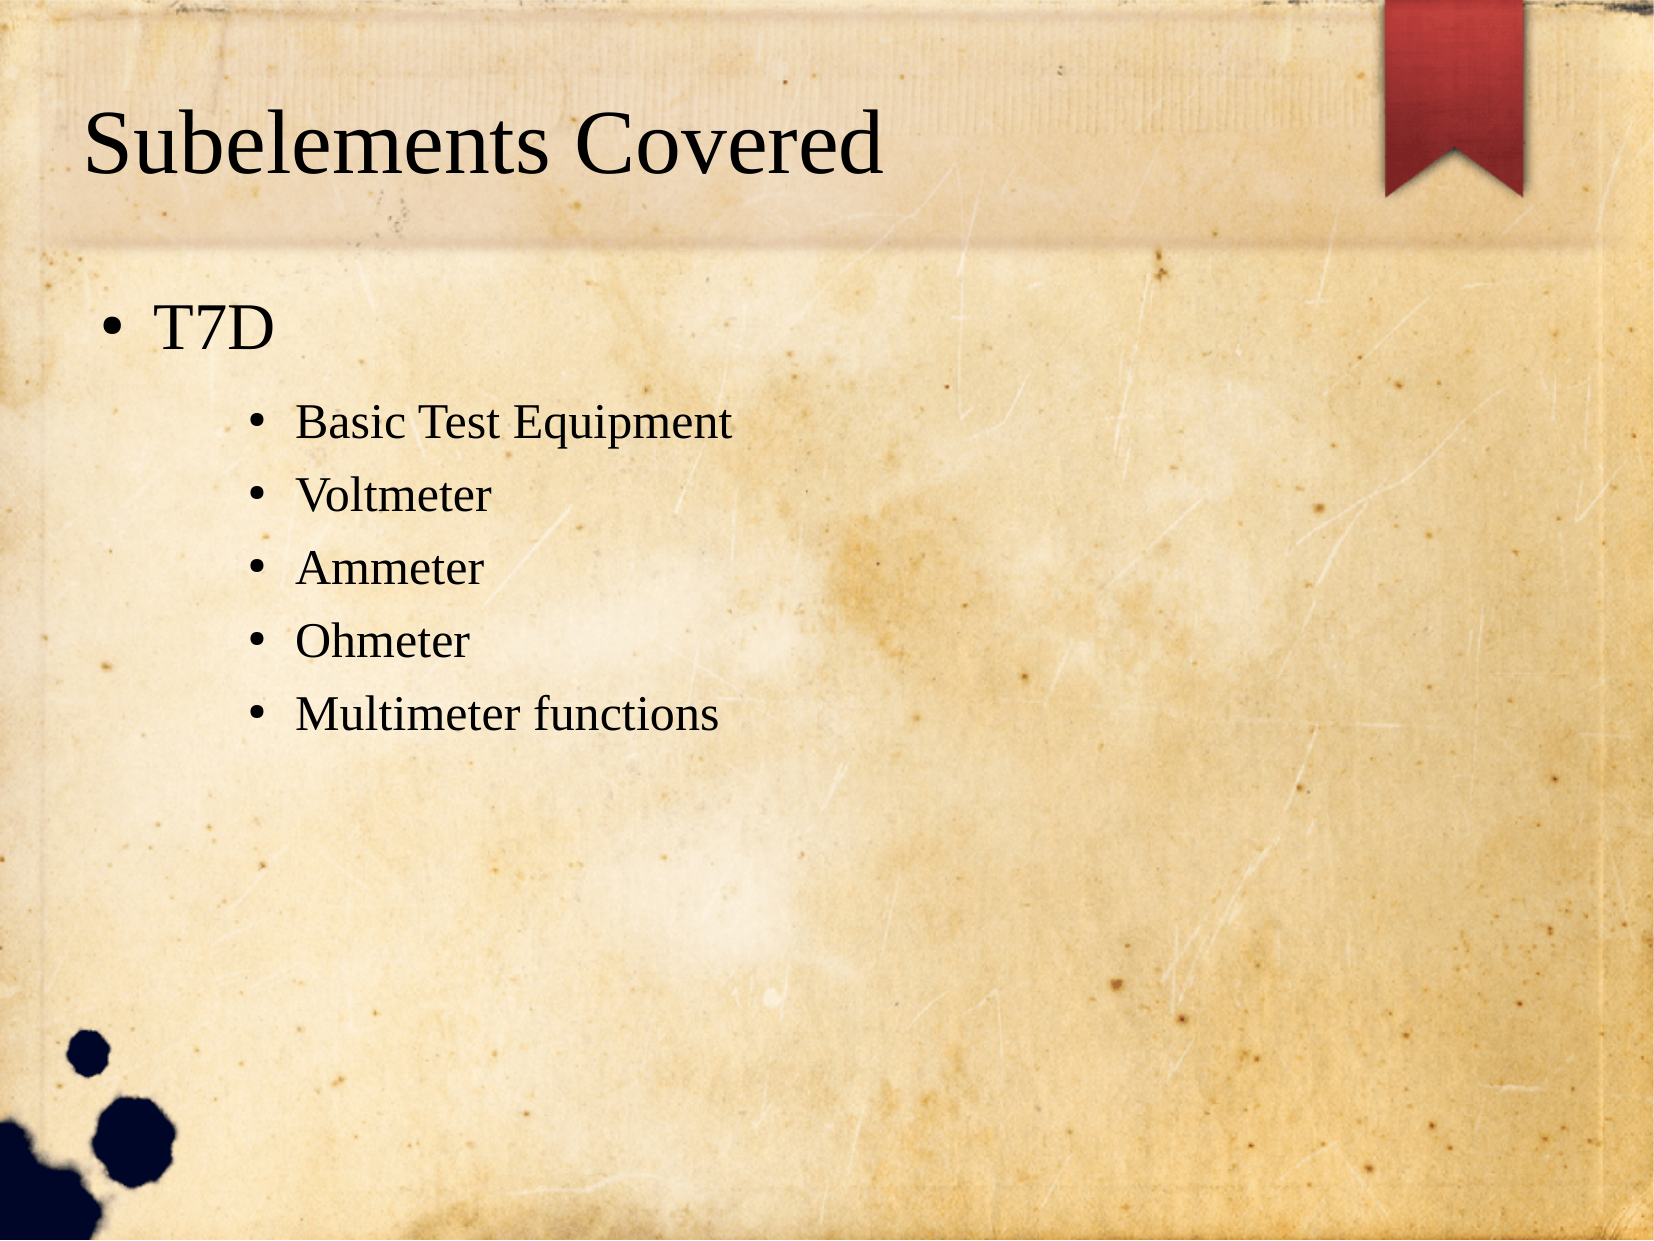

# Subelements Covered
T7D
Basic Test Equipment
Voltmeter
Ammeter
Ohmeter
Multimeter functions